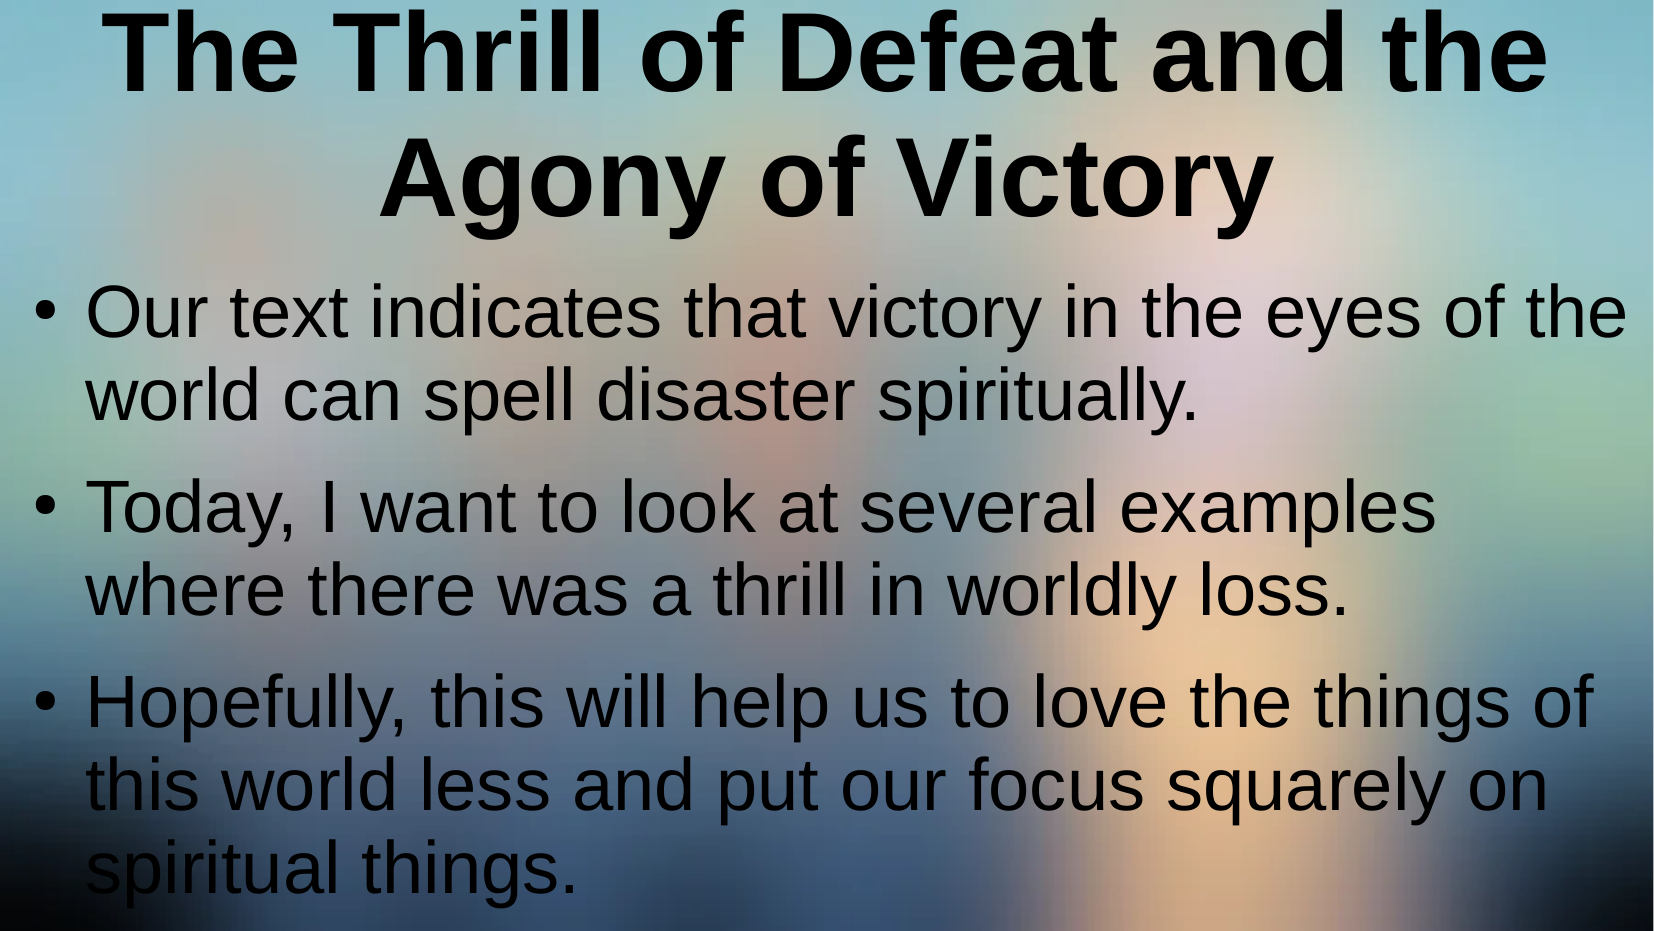

# The Thrill of Defeat and the Agony of Victory
Our text indicates that victory in the eyes of the world can spell disaster spiritually.
Today, I want to look at several examples where there was a thrill in worldly loss.
Hopefully, this will help us to love the things of this world less and put our focus squarely on spiritual things.